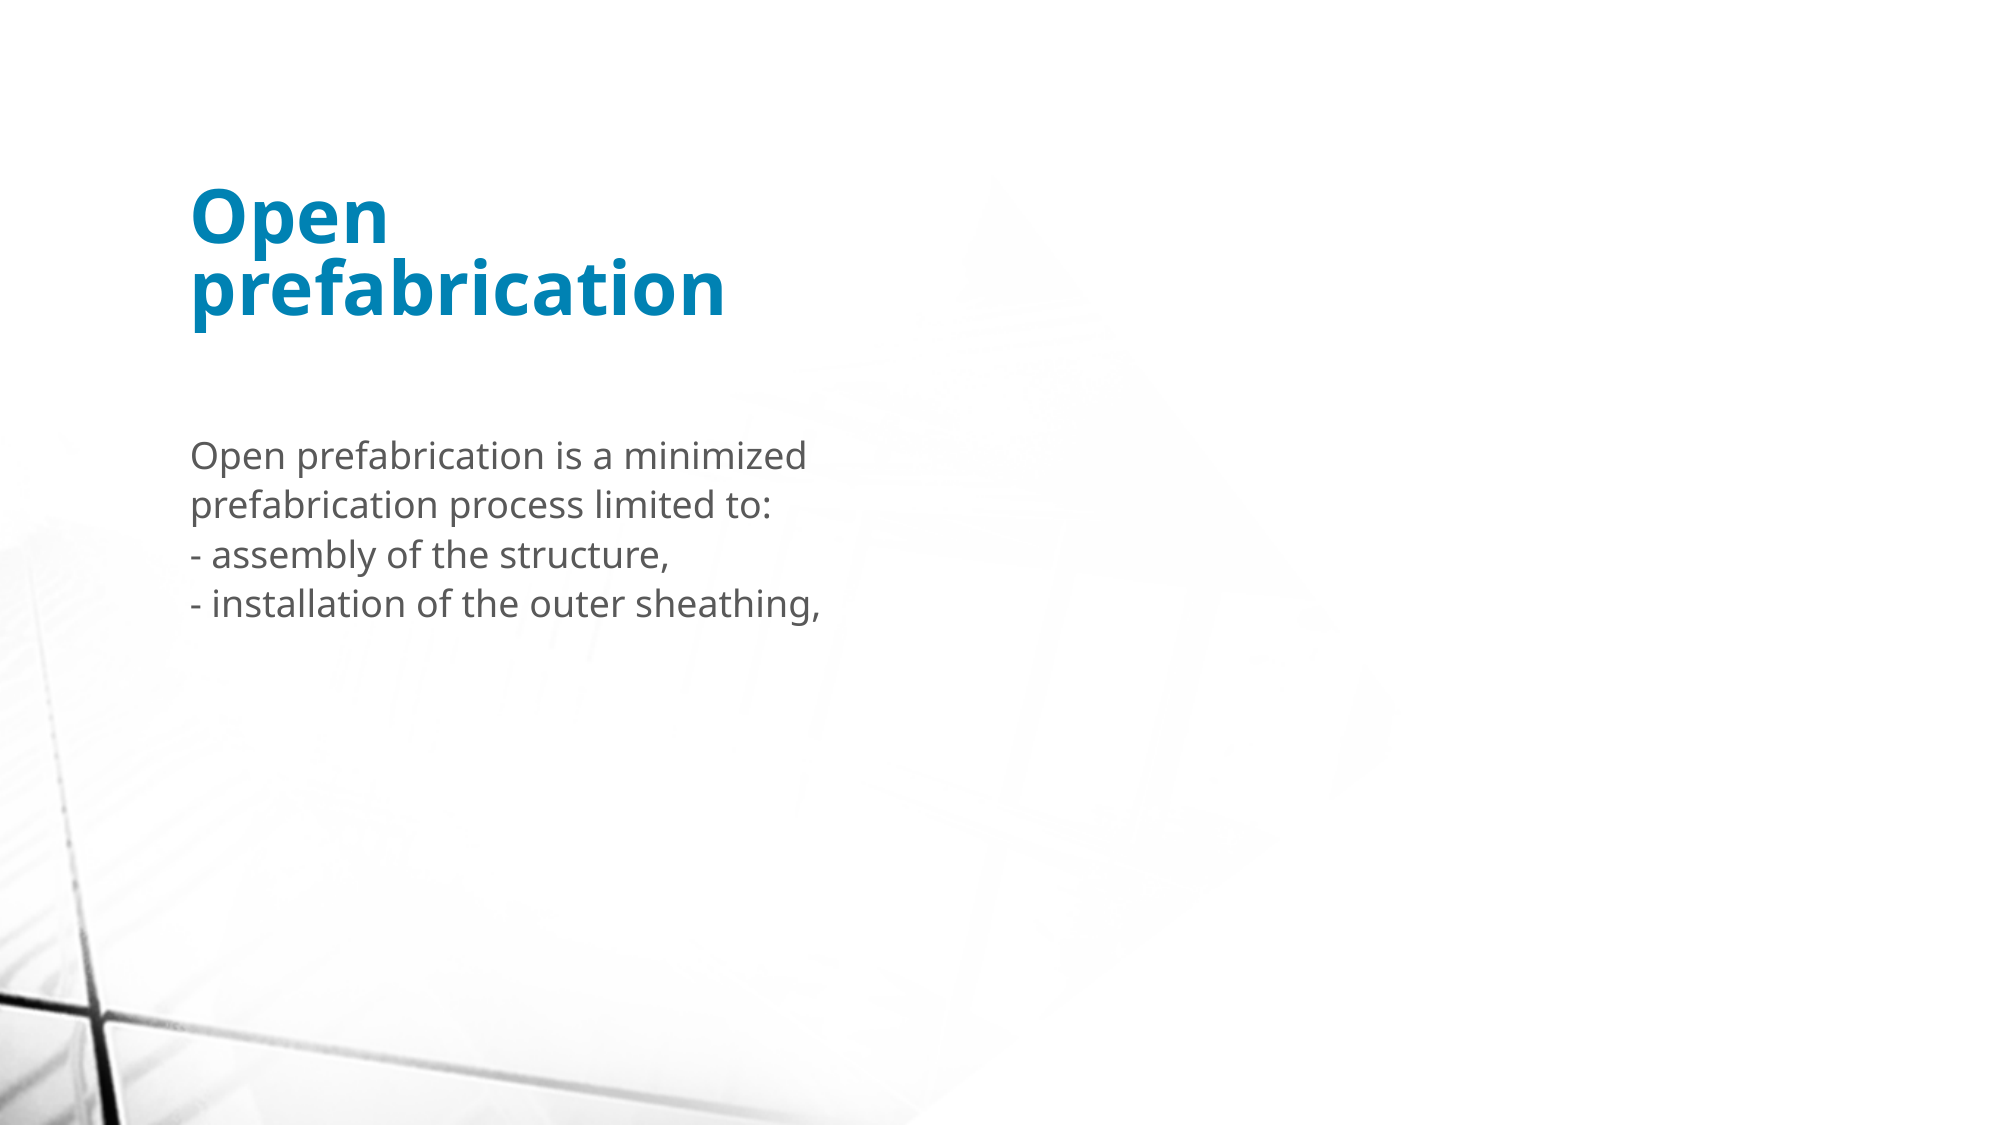

# Open prefabrication
Open prefabrication is a minimized prefabrication process limited to:
- assembly of the structure,
- installation of the outer sheathing,